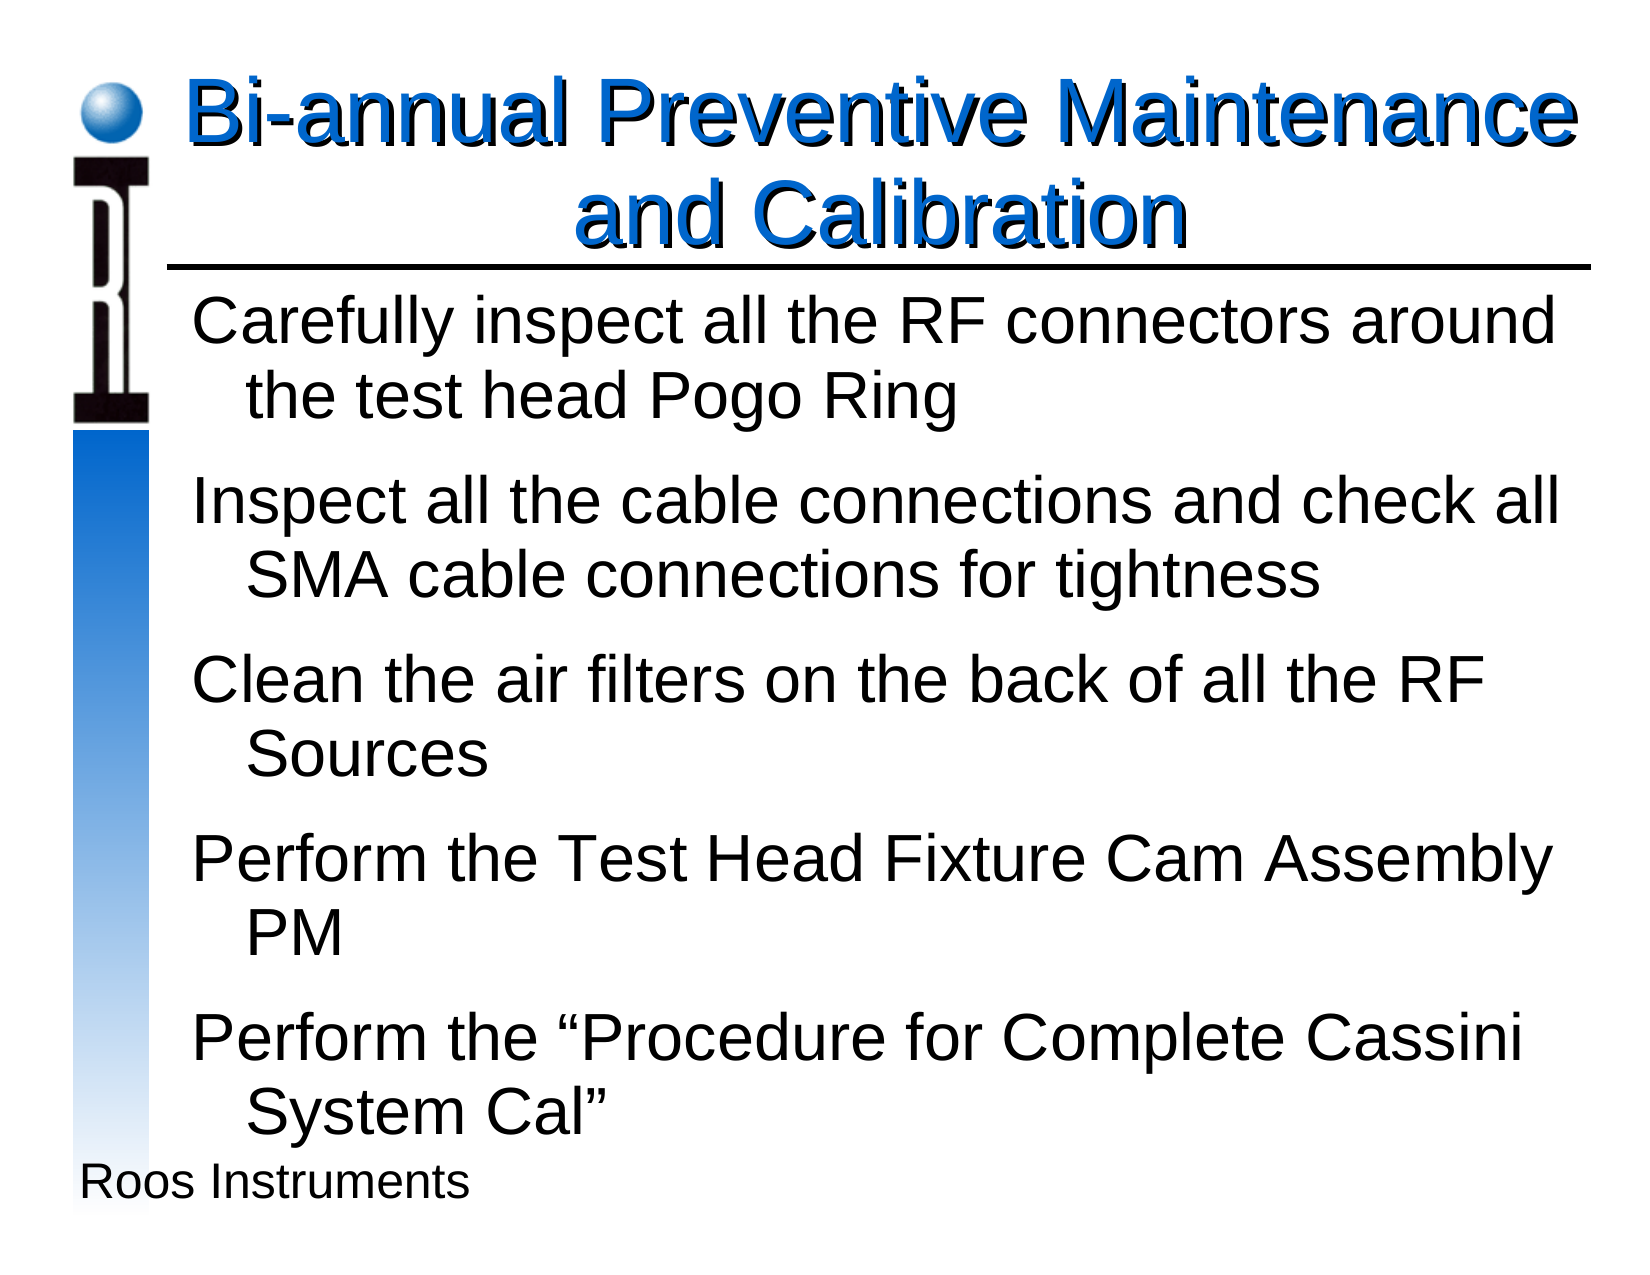

# Bi-annual Preventive Maintenance and Calibration
Carefully inspect all the RF connectors around the test head Pogo Ring
Inspect all the cable connections and check all SMA cable connections for tightness
Clean the air filters on the back of all the RF Sources
Perform the Test Head Fixture Cam Assembly PM
Perform the “Procedure for Complete Cassini System Cal”